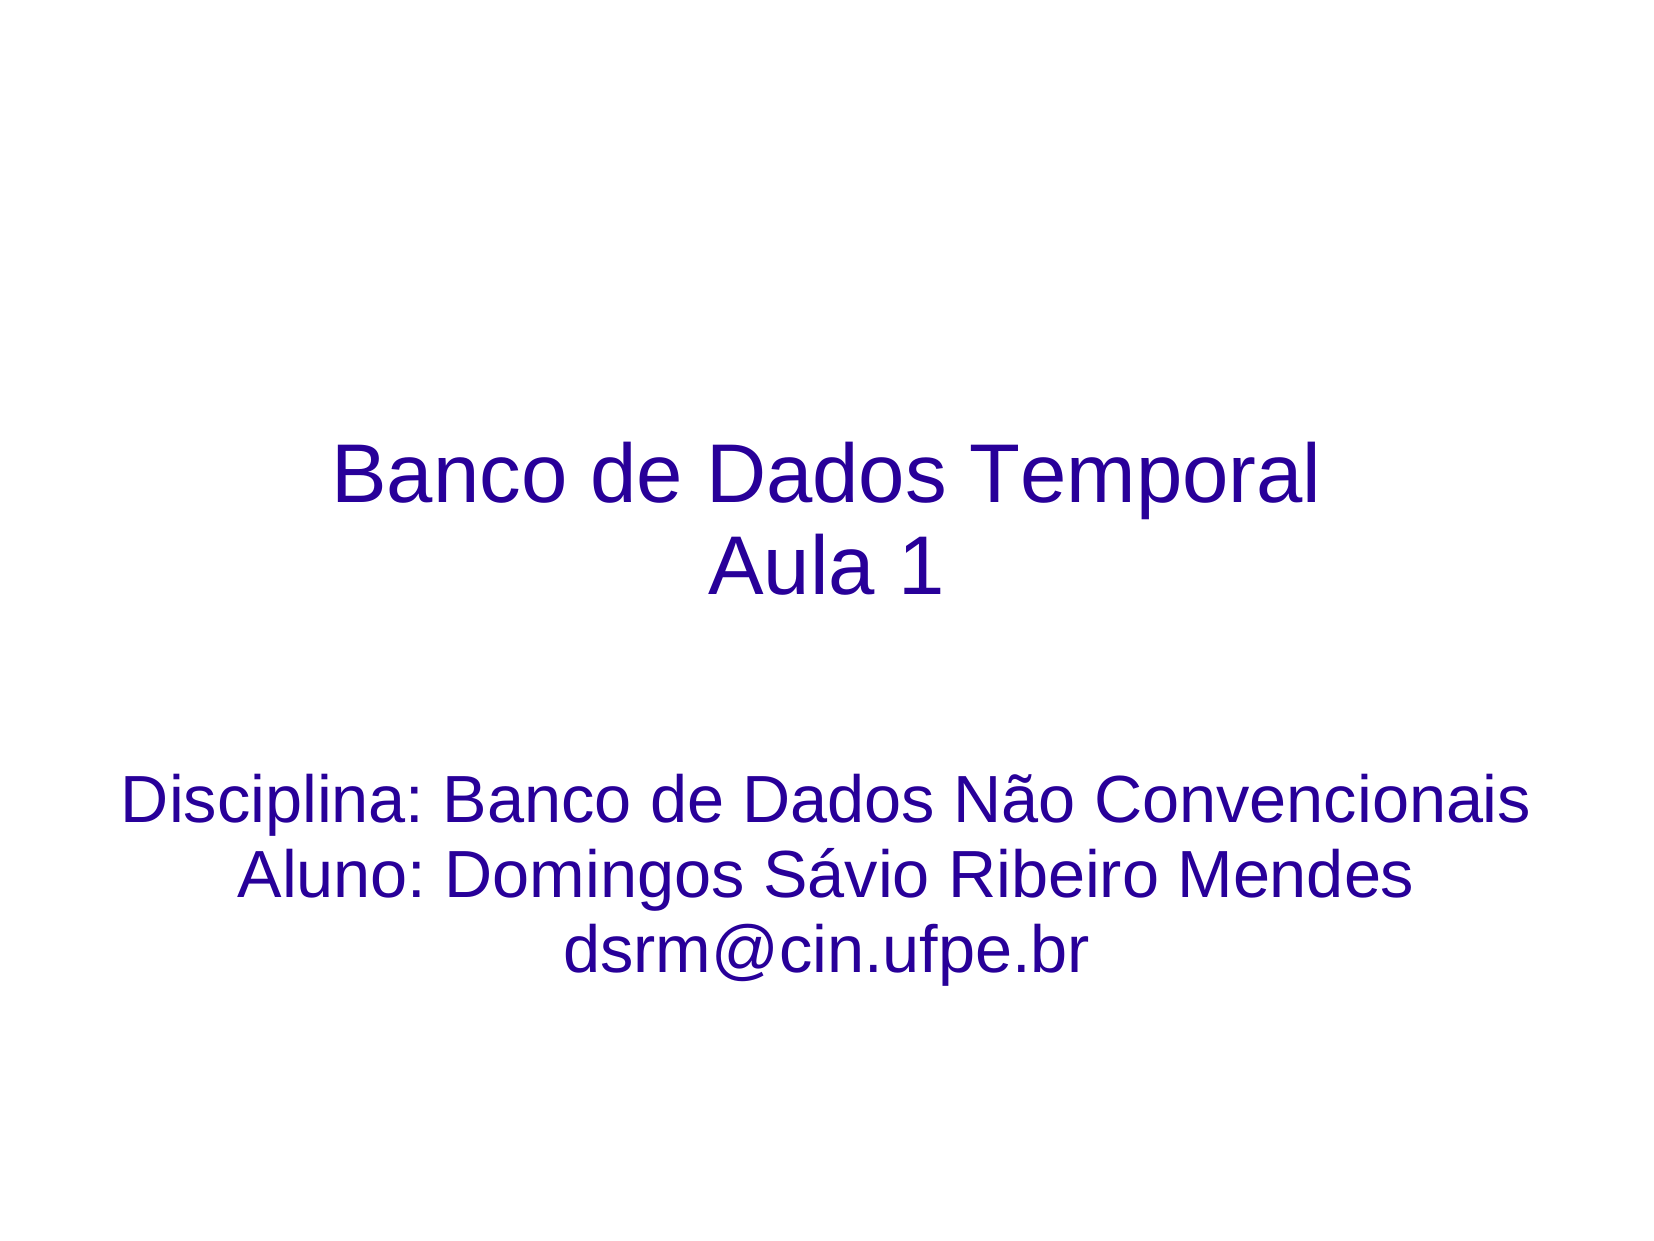

# Banco de Dados Temporal
Aula 1
Disciplina: Banco de Dados Não Convencionais
Aluno: Domingos Sávio Ribeiro Mendes
dsrm@cin.ufpe.br